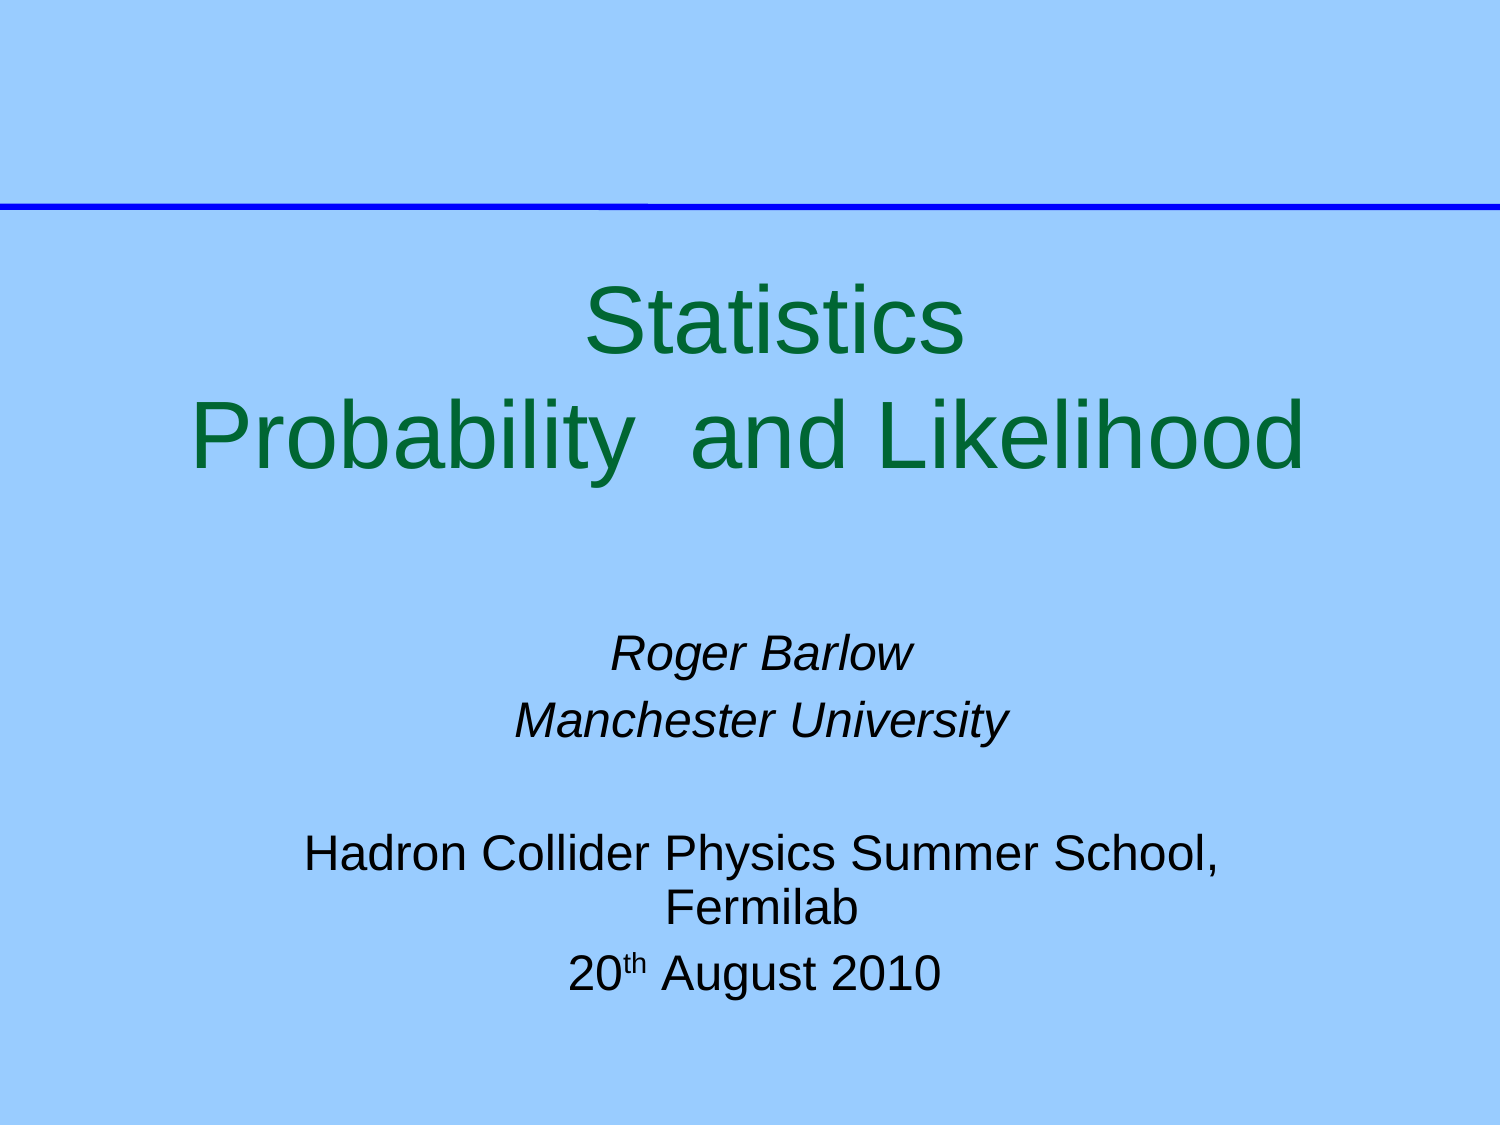

# Statistics Probability and Likelihood
Roger Barlow
Manchester University
Hadron Collider Physics Summer School, Fermilab
20th August 2010